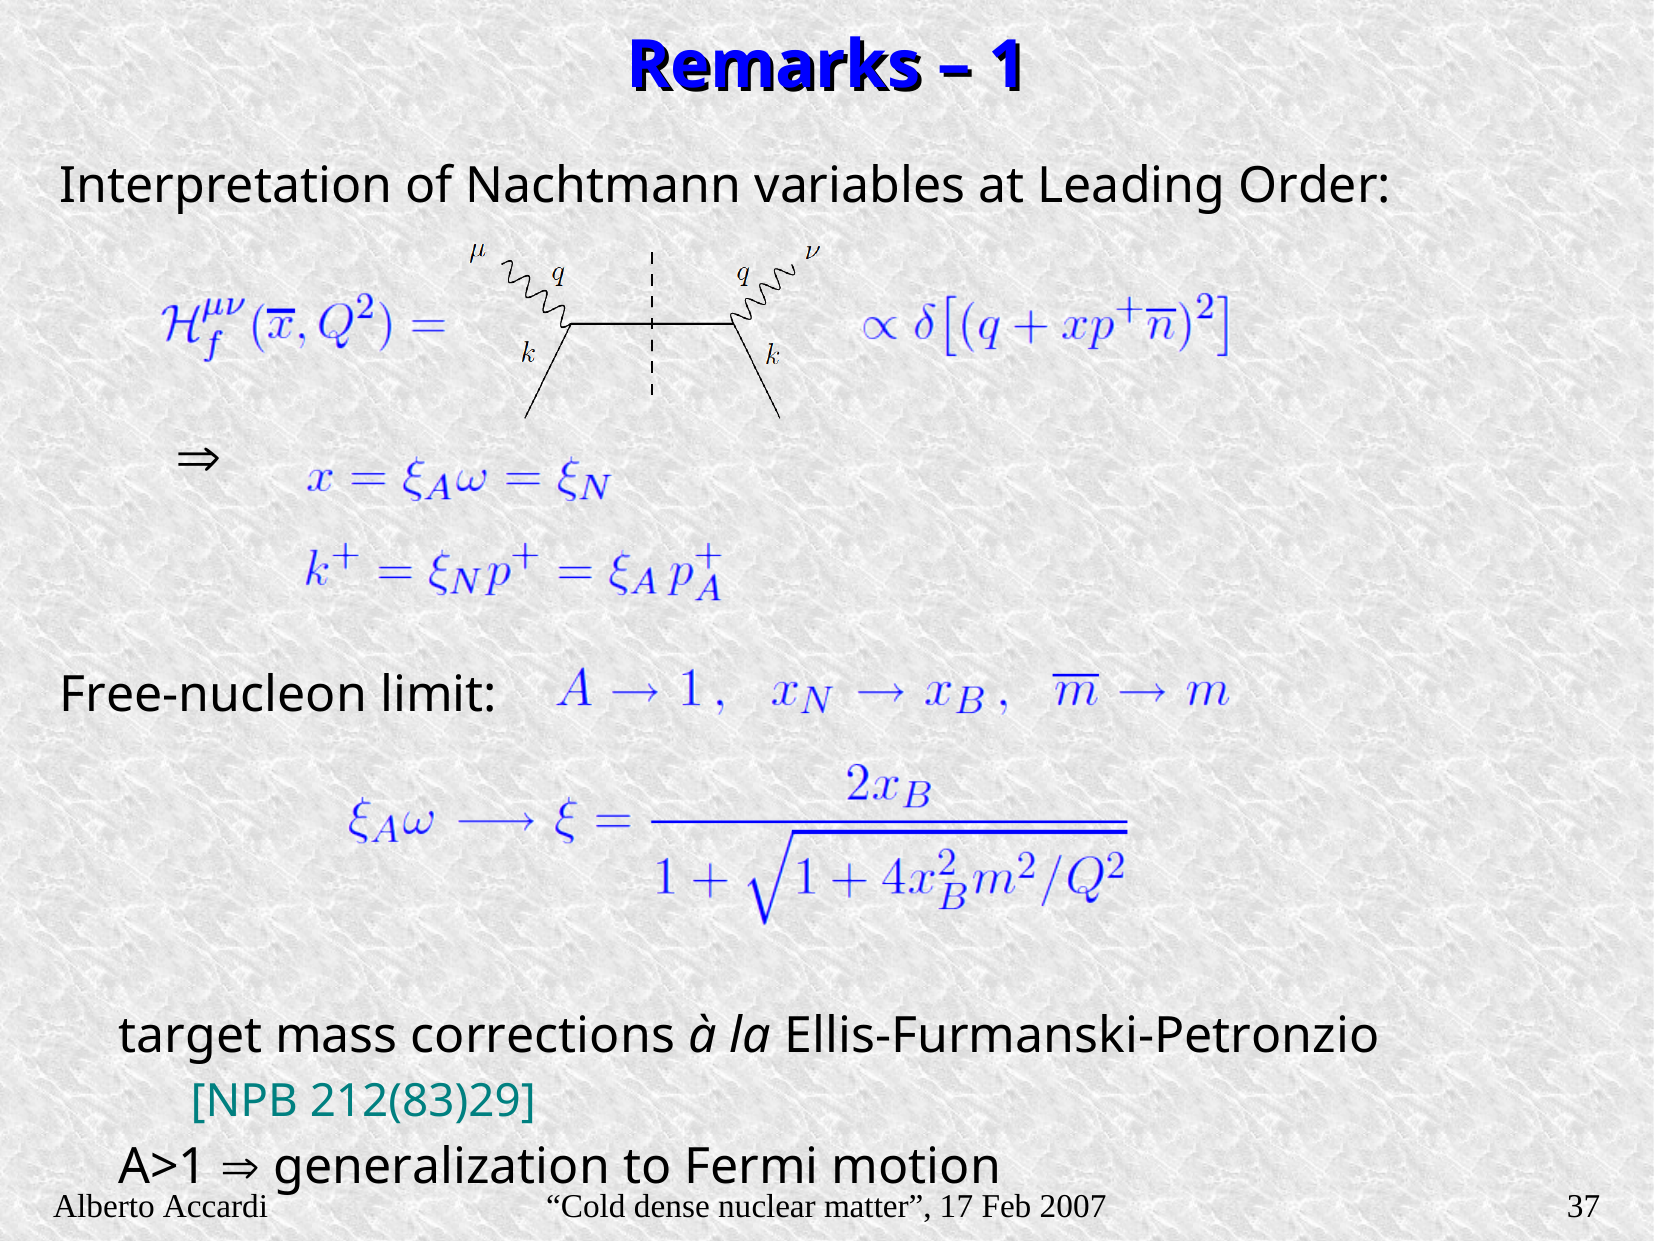

Remarks – 1
Interpretation of Nachtmann variables at Leading Order:

Free-nucleon limit:
target mass corrections à la Ellis-Furmanski-Petronzio
[NPB 212(83)29]
A>1  generalization to Fermi motion
Alberto Accardi
Padova U.
37